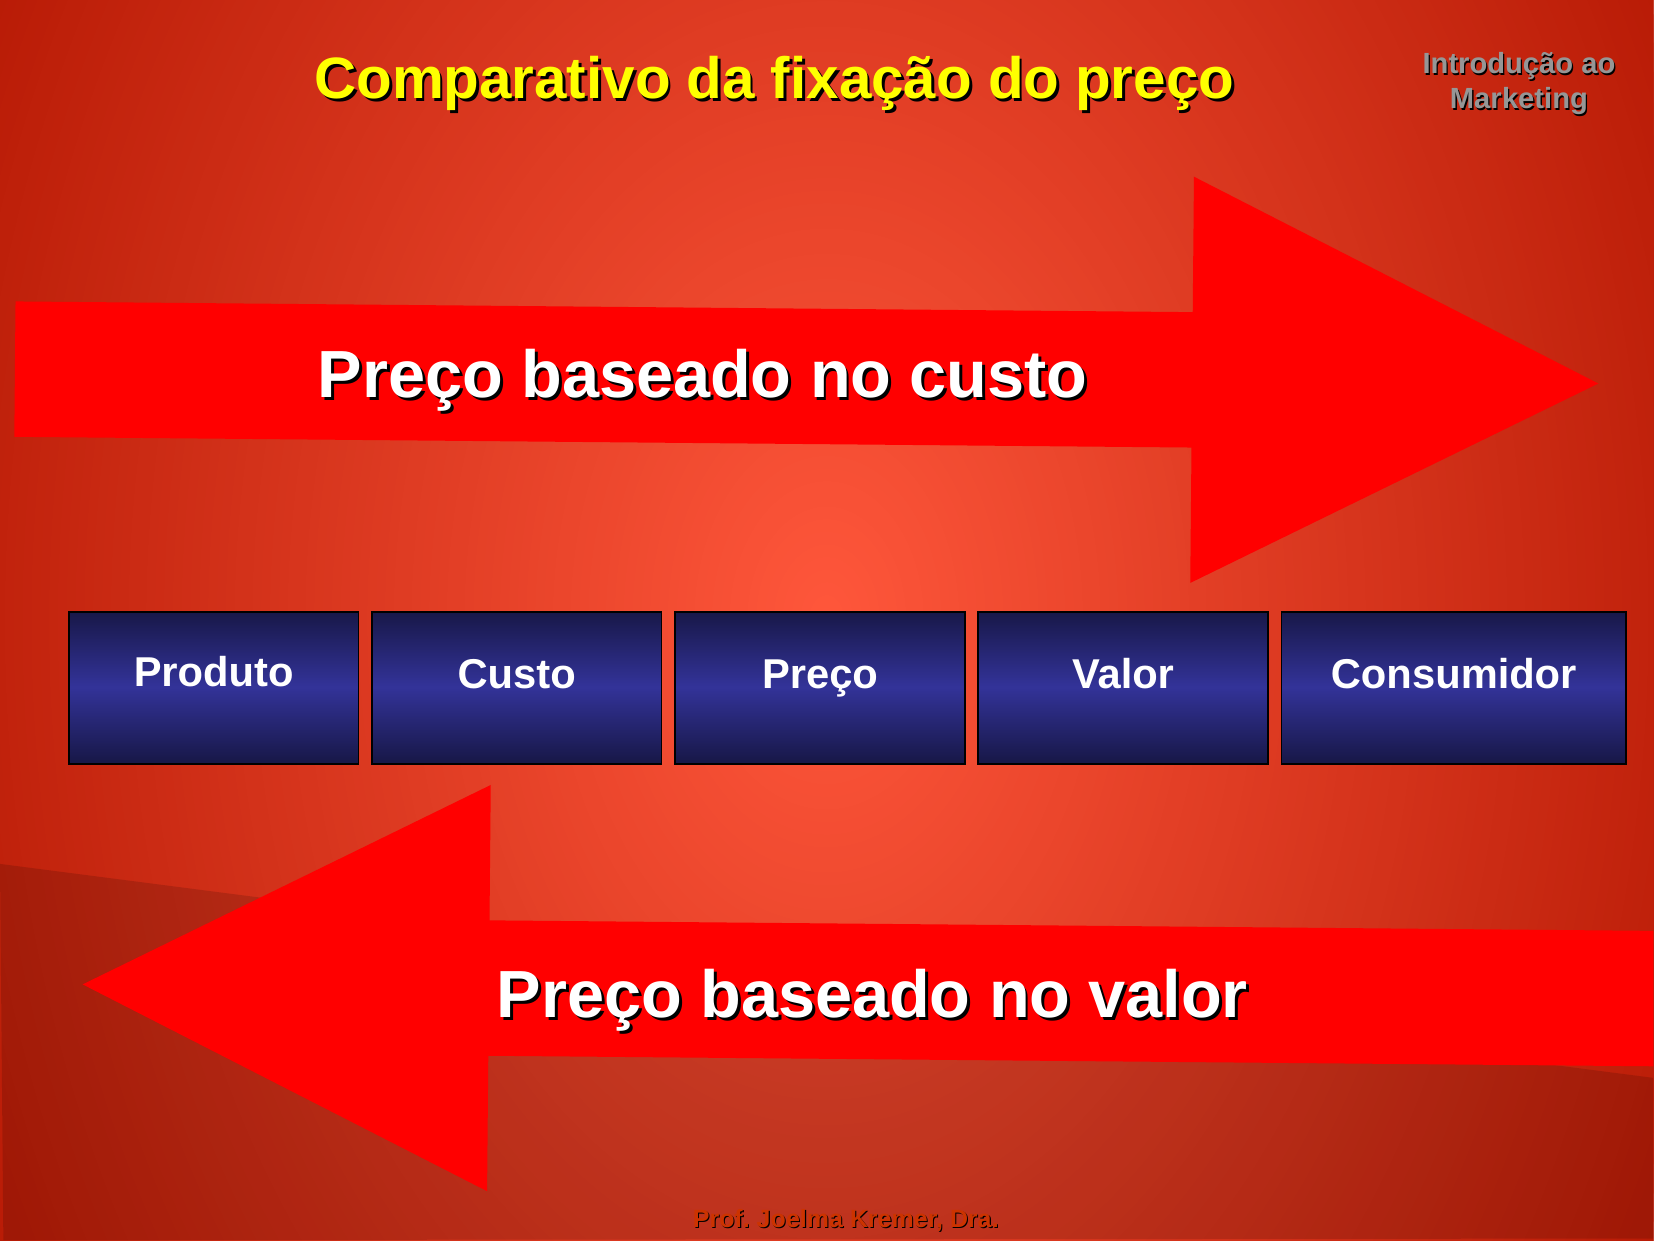

# Introdução ao Marketing
Comparativo da fixação do preço
Preço baseado no custo
Produto
Custo
Preço
Valor
Consumidor
Preço baseado no valor
Prof. Joelma Kremer, Dra.